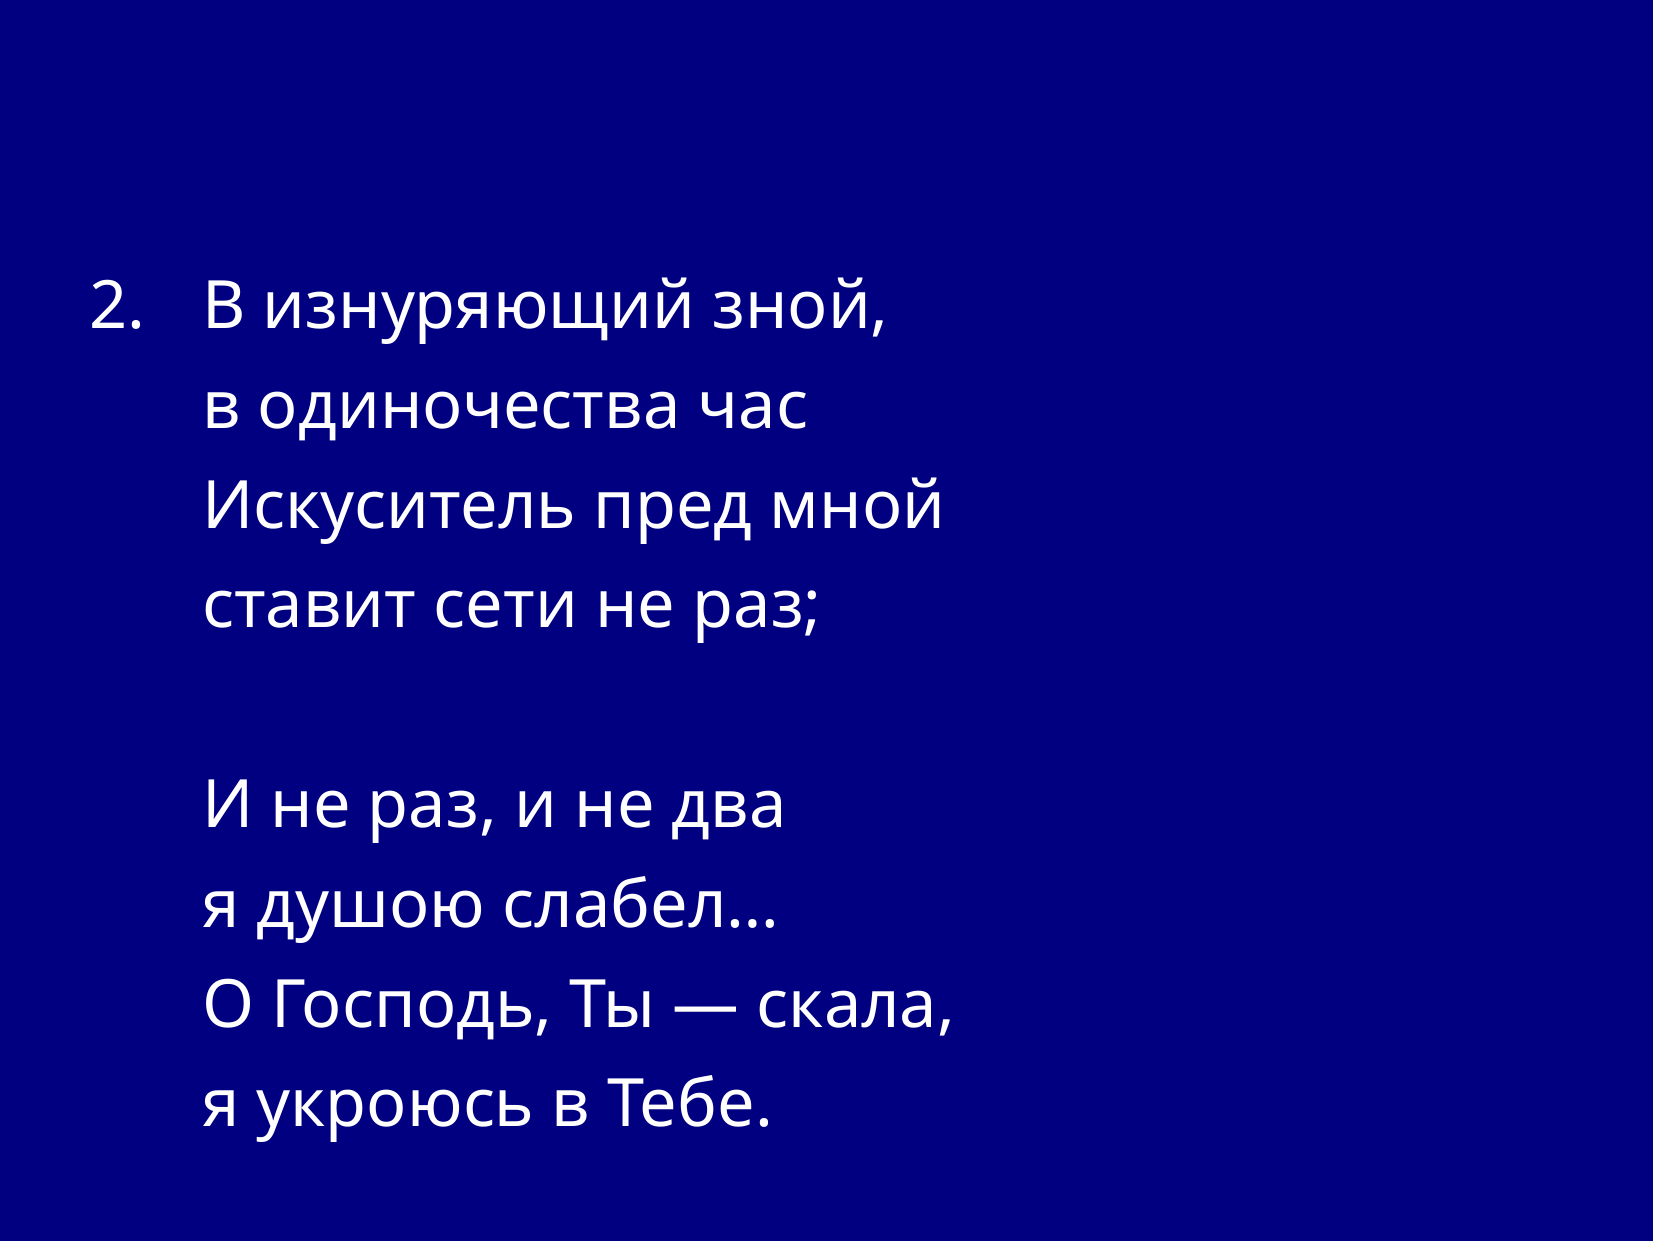

2.	В изнуряющий зной,
	в одиночества час
	Искуситель пред мной
	ставит сети не раз;
	И не раз, и не два
	я душою слабел…
	О Господь, Ты — скала,
	я укроюсь в Тебе.